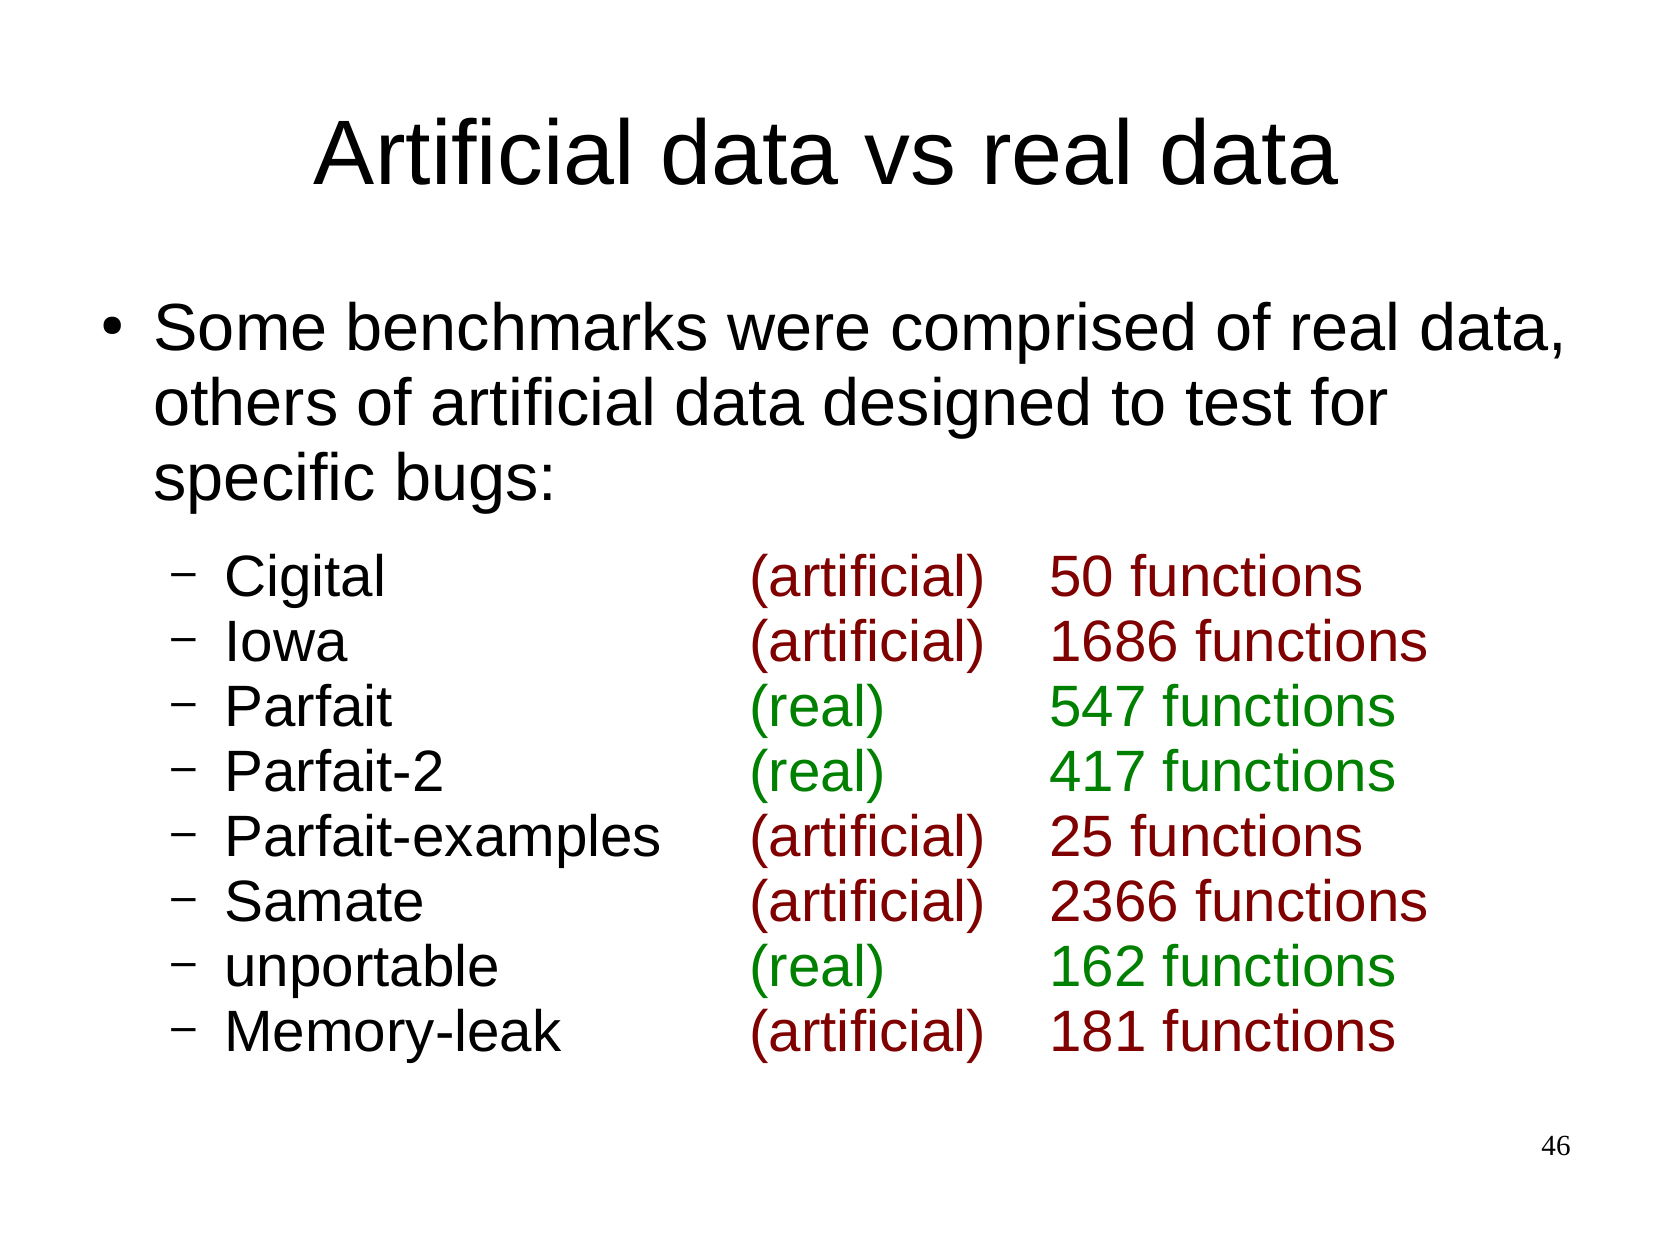

# Artificial data vs real data
Some benchmarks were comprised of real data, others of artificial data designed to test for specific bugs:
Cigital					(artificial)	50 functions
Iowa						(artificial)	1686 functions
Parfait					(real)			547 functions
Parfait-2					(real)			417 functions
Parfait-examples		(artificial)	25 functions
Samate					(artificial)	2366 functions
unportable				(real)			162 functions
Memory-leak			(artificial)	181 functions
46